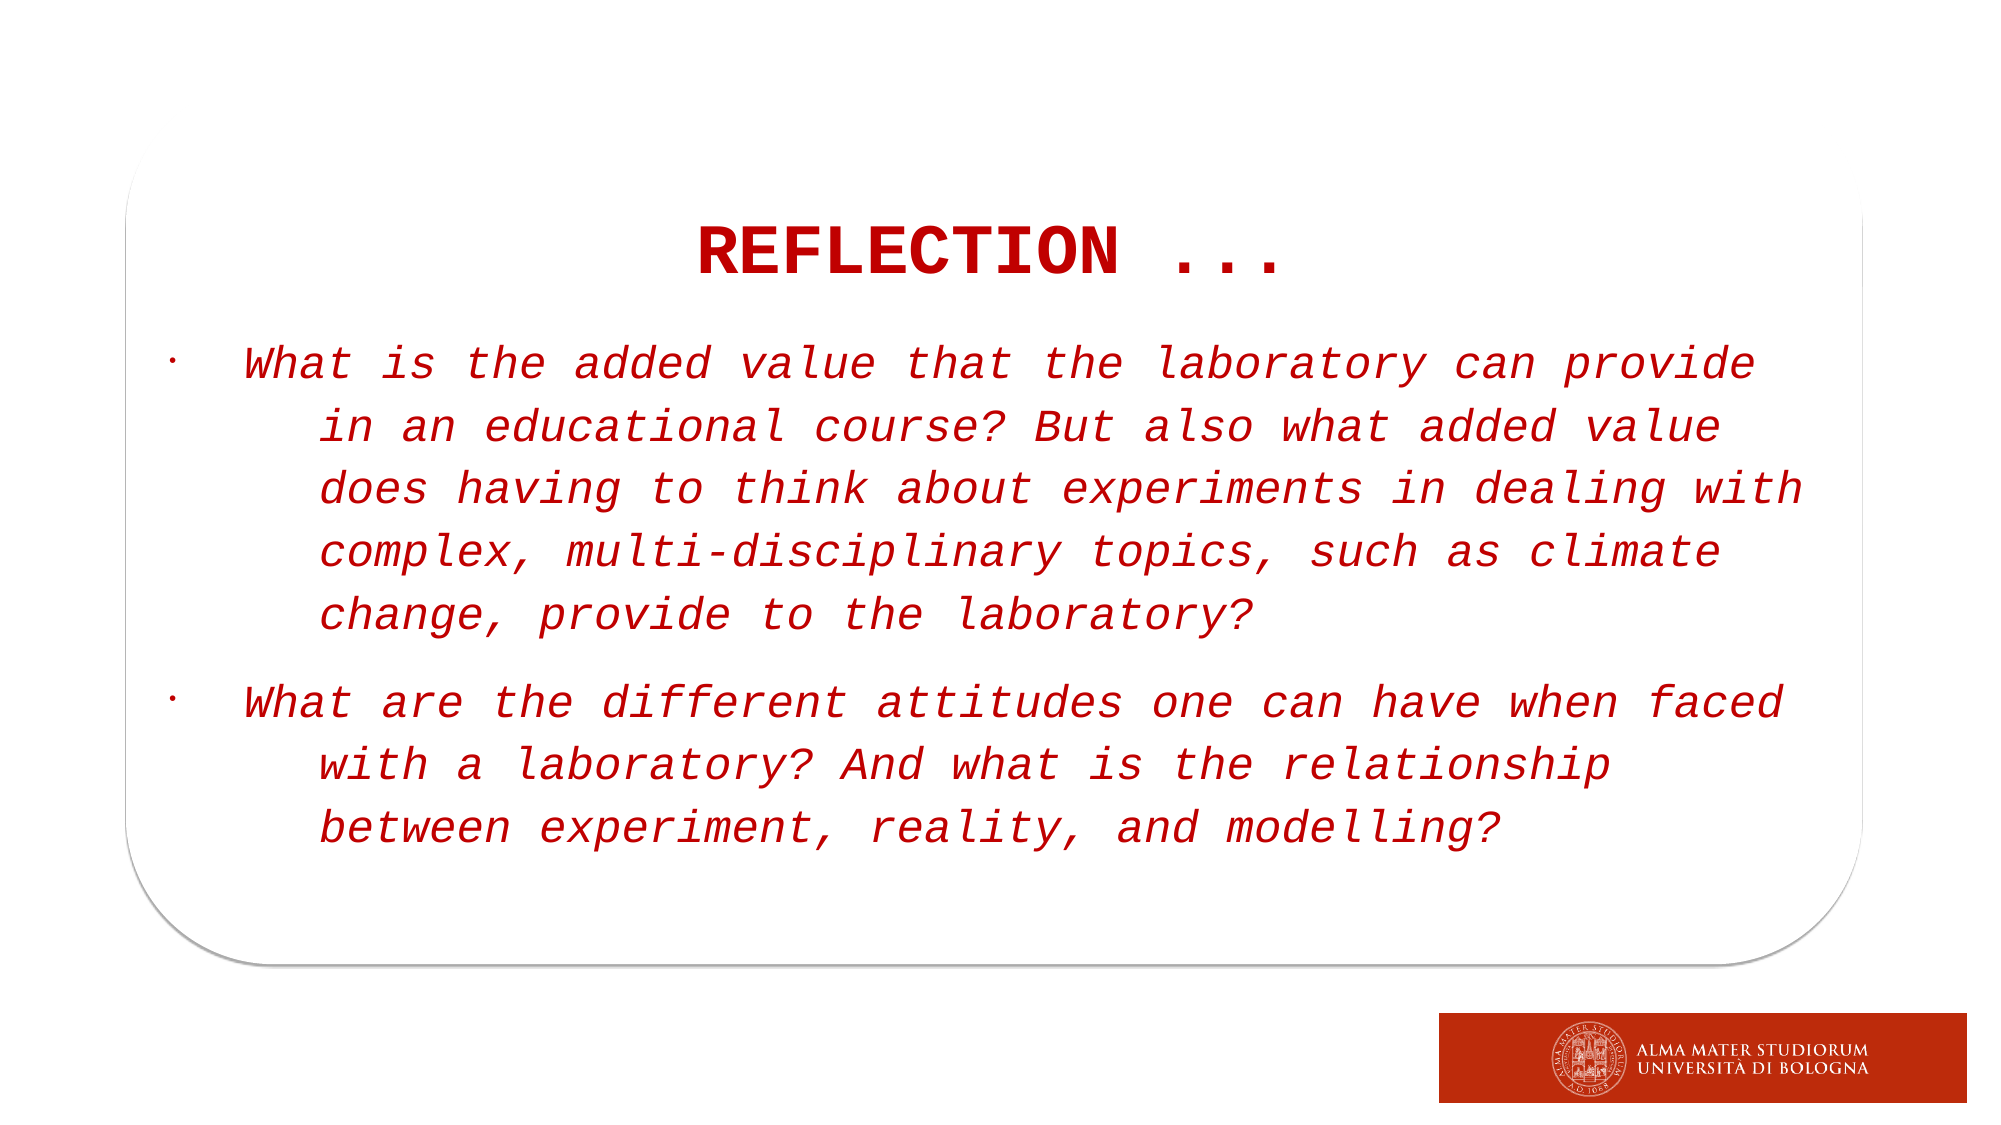

REFLECTION ...
What is the added value that the laboratory can provide in an educational course? But also what added value does having to think about experiments in dealing with complex, multi-disciplinary topics, such as climate change, provide to the laboratory?
What are the different attitudes one can have when faced with a laboratory? And what is the relationship between experiment, reality, and modelling?